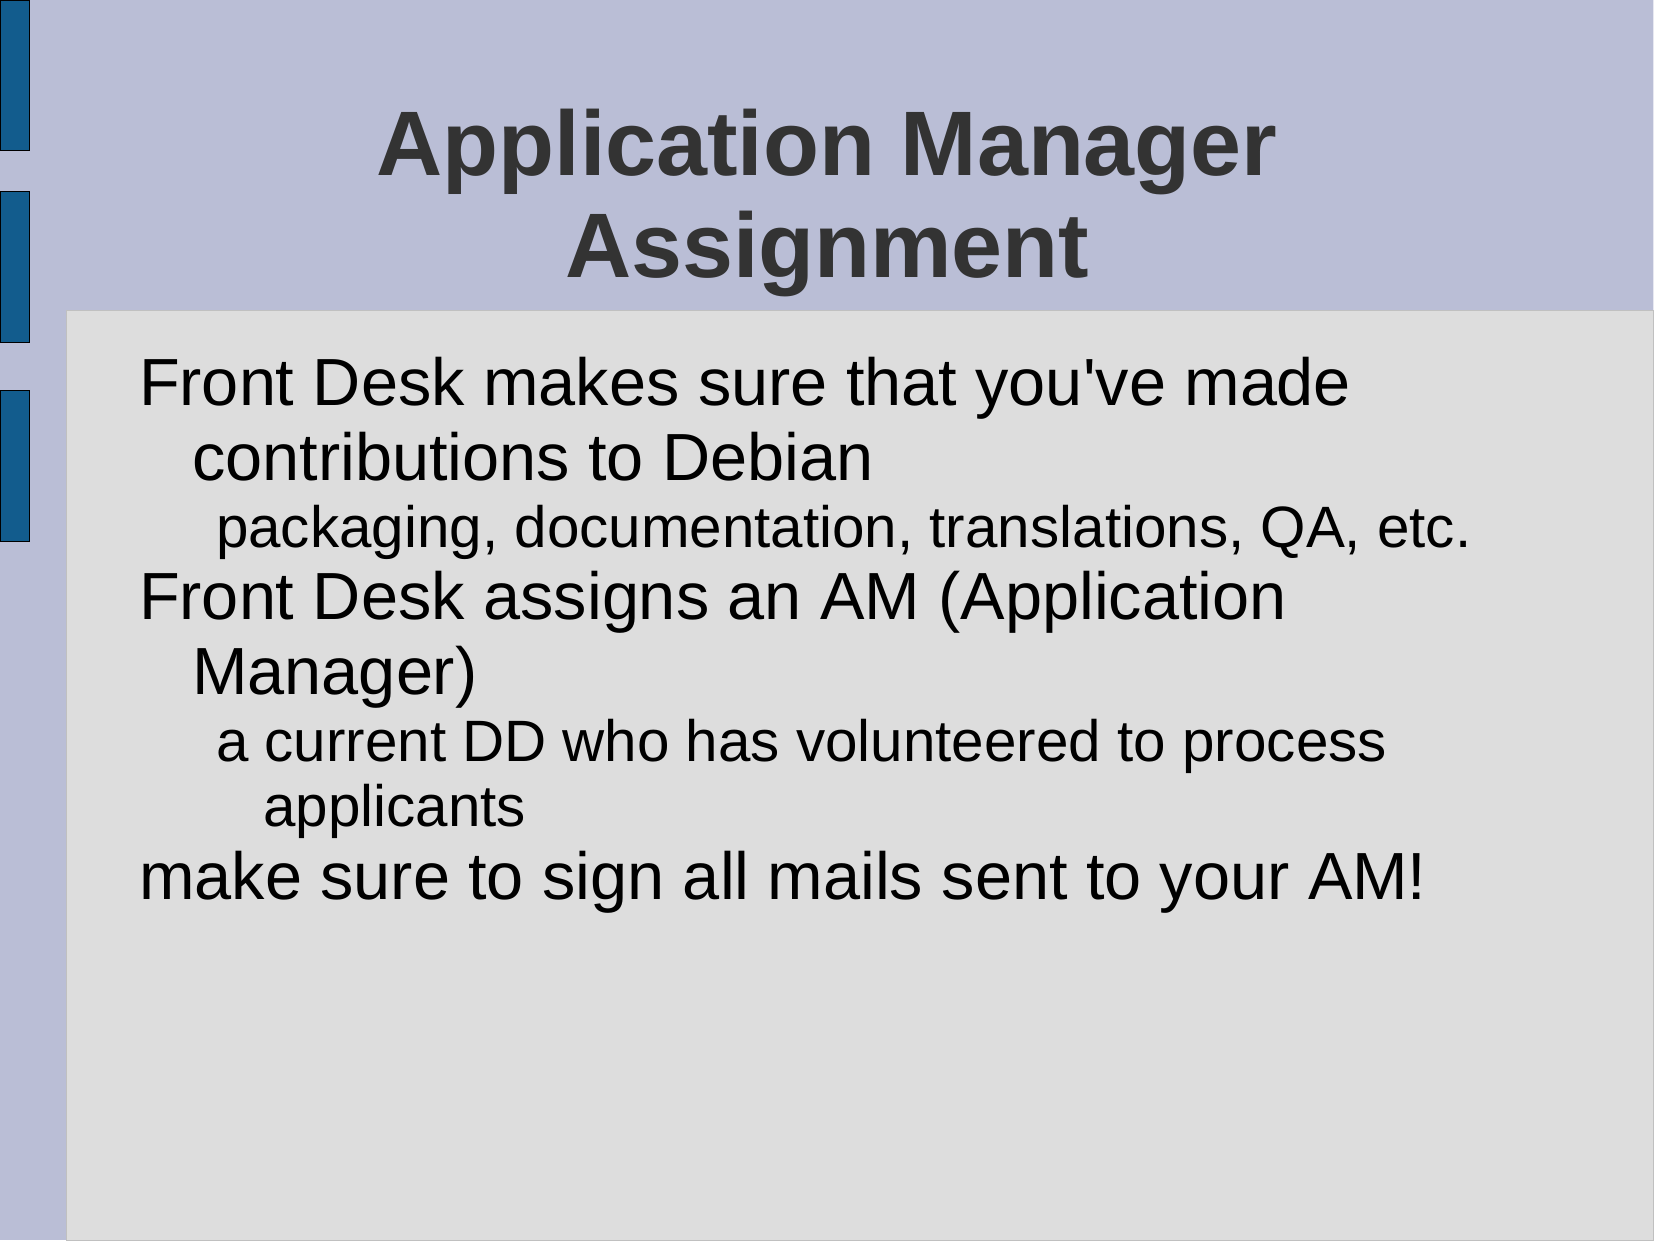

# Application Manager Assignment
Front Desk makes sure that you've made contributions to Debian
packaging, documentation, translations, QA, etc.
Front Desk assigns an AM (Application Manager)
a current DD who has volunteered to process applicants
make sure to sign all mails sent to your AM!